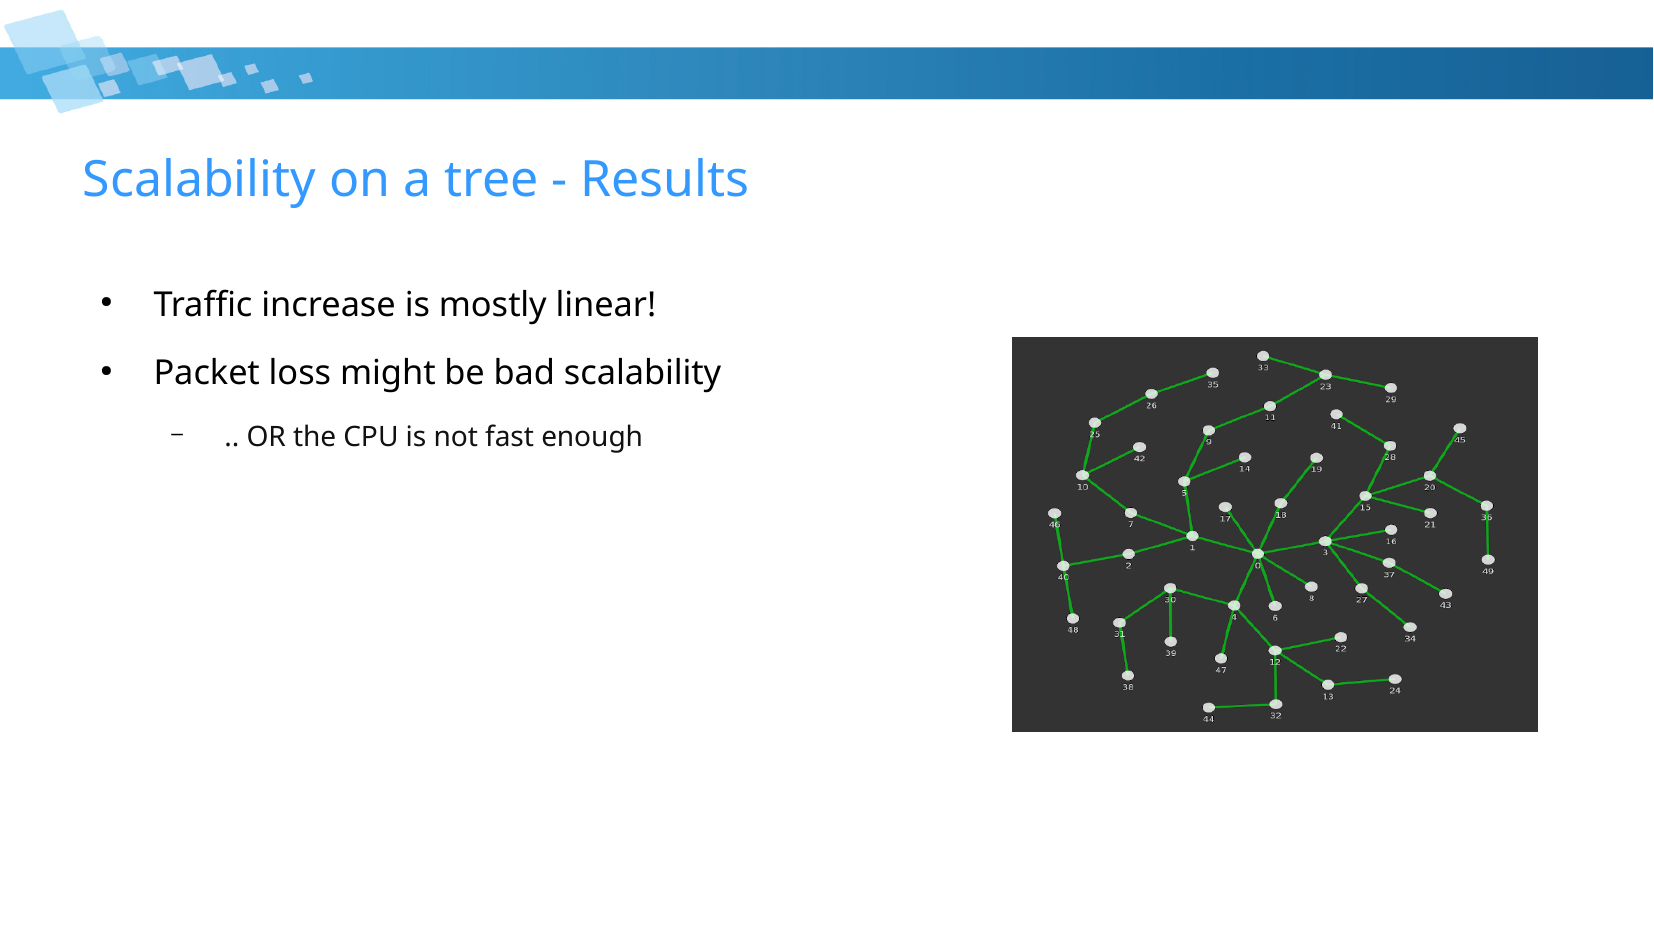

# Scalability on a tree - Results
Traffic increase is mostly linear!
Packet loss might be bad scalability
.. OR the CPU is not fast enough